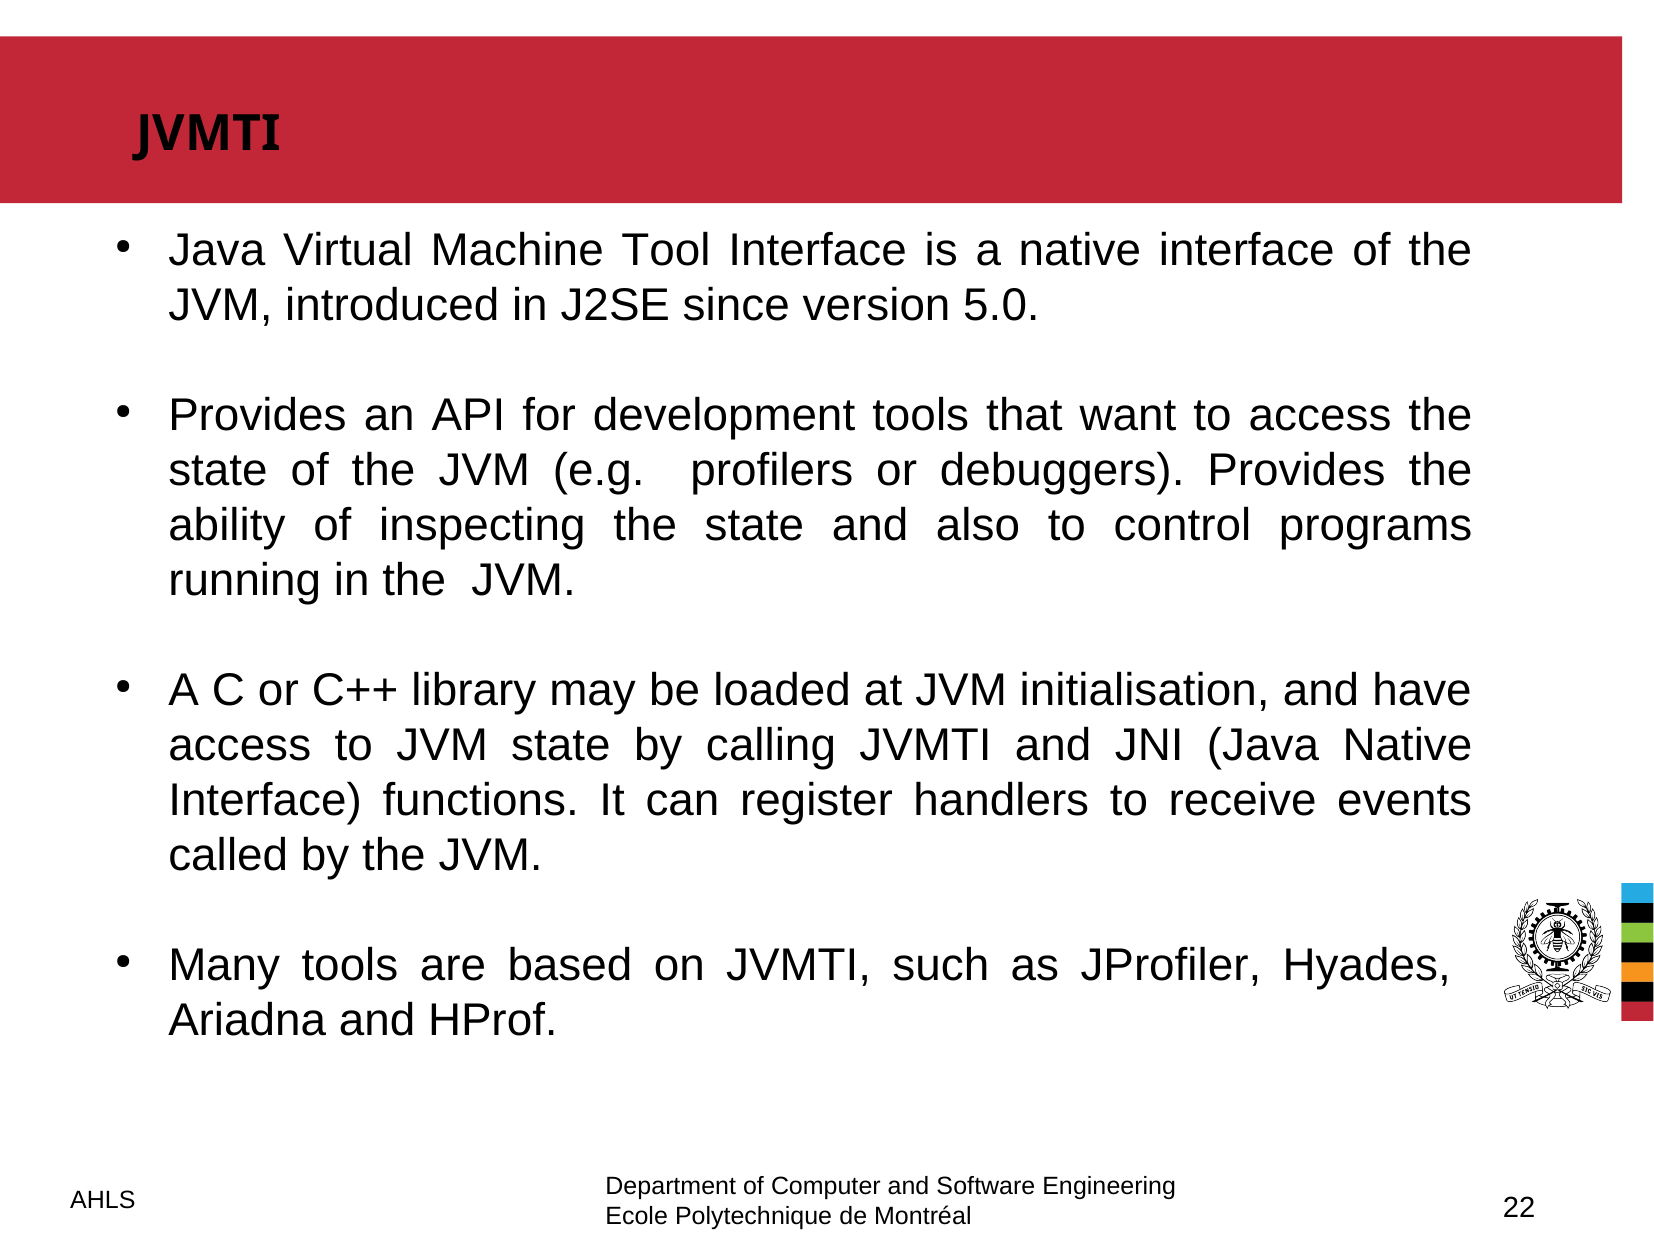

# JVMTI
Java Virtual Machine Tool Interface is a native interface of the JVM, introduced in J2SE since version 5.0.
Provides an API for development tools that want to access the state of the JVM (e.g. profilers or debuggers). Provides the ability of inspecting the state and also to control programs running in the JVM.
A C or C++ library may be loaded at JVM initialisation, and have access to JVM state by calling JVMTI and JNI (Java Native Interface) functions. It can register handlers to receive events called by the JVM.
Many tools are based on JVMTI, such as JProfiler, Hyades, Ariadna and HProf.